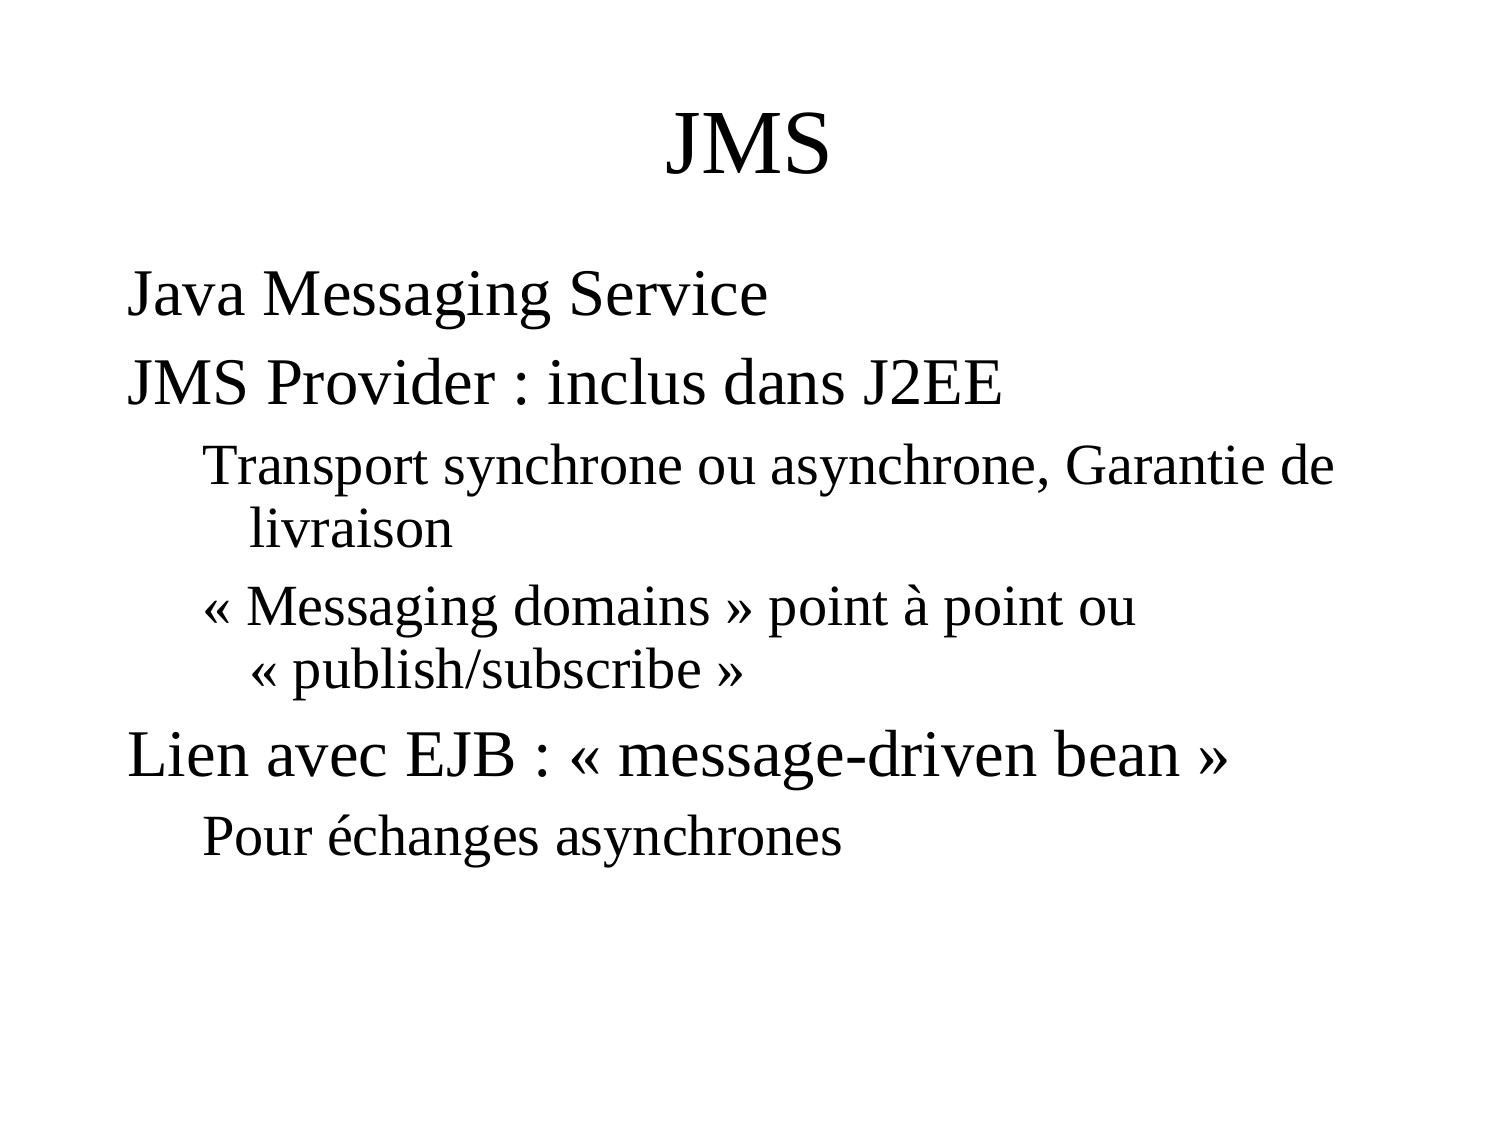

# JMS
Java Messaging Service
JMS Provider : inclus dans J2EE
Transport synchrone ou asynchrone, Garantie de livraison
« Messaging domains » point à point ou « publish/subscribe »
Lien avec EJB : « message-driven bean »
Pour échanges asynchrones